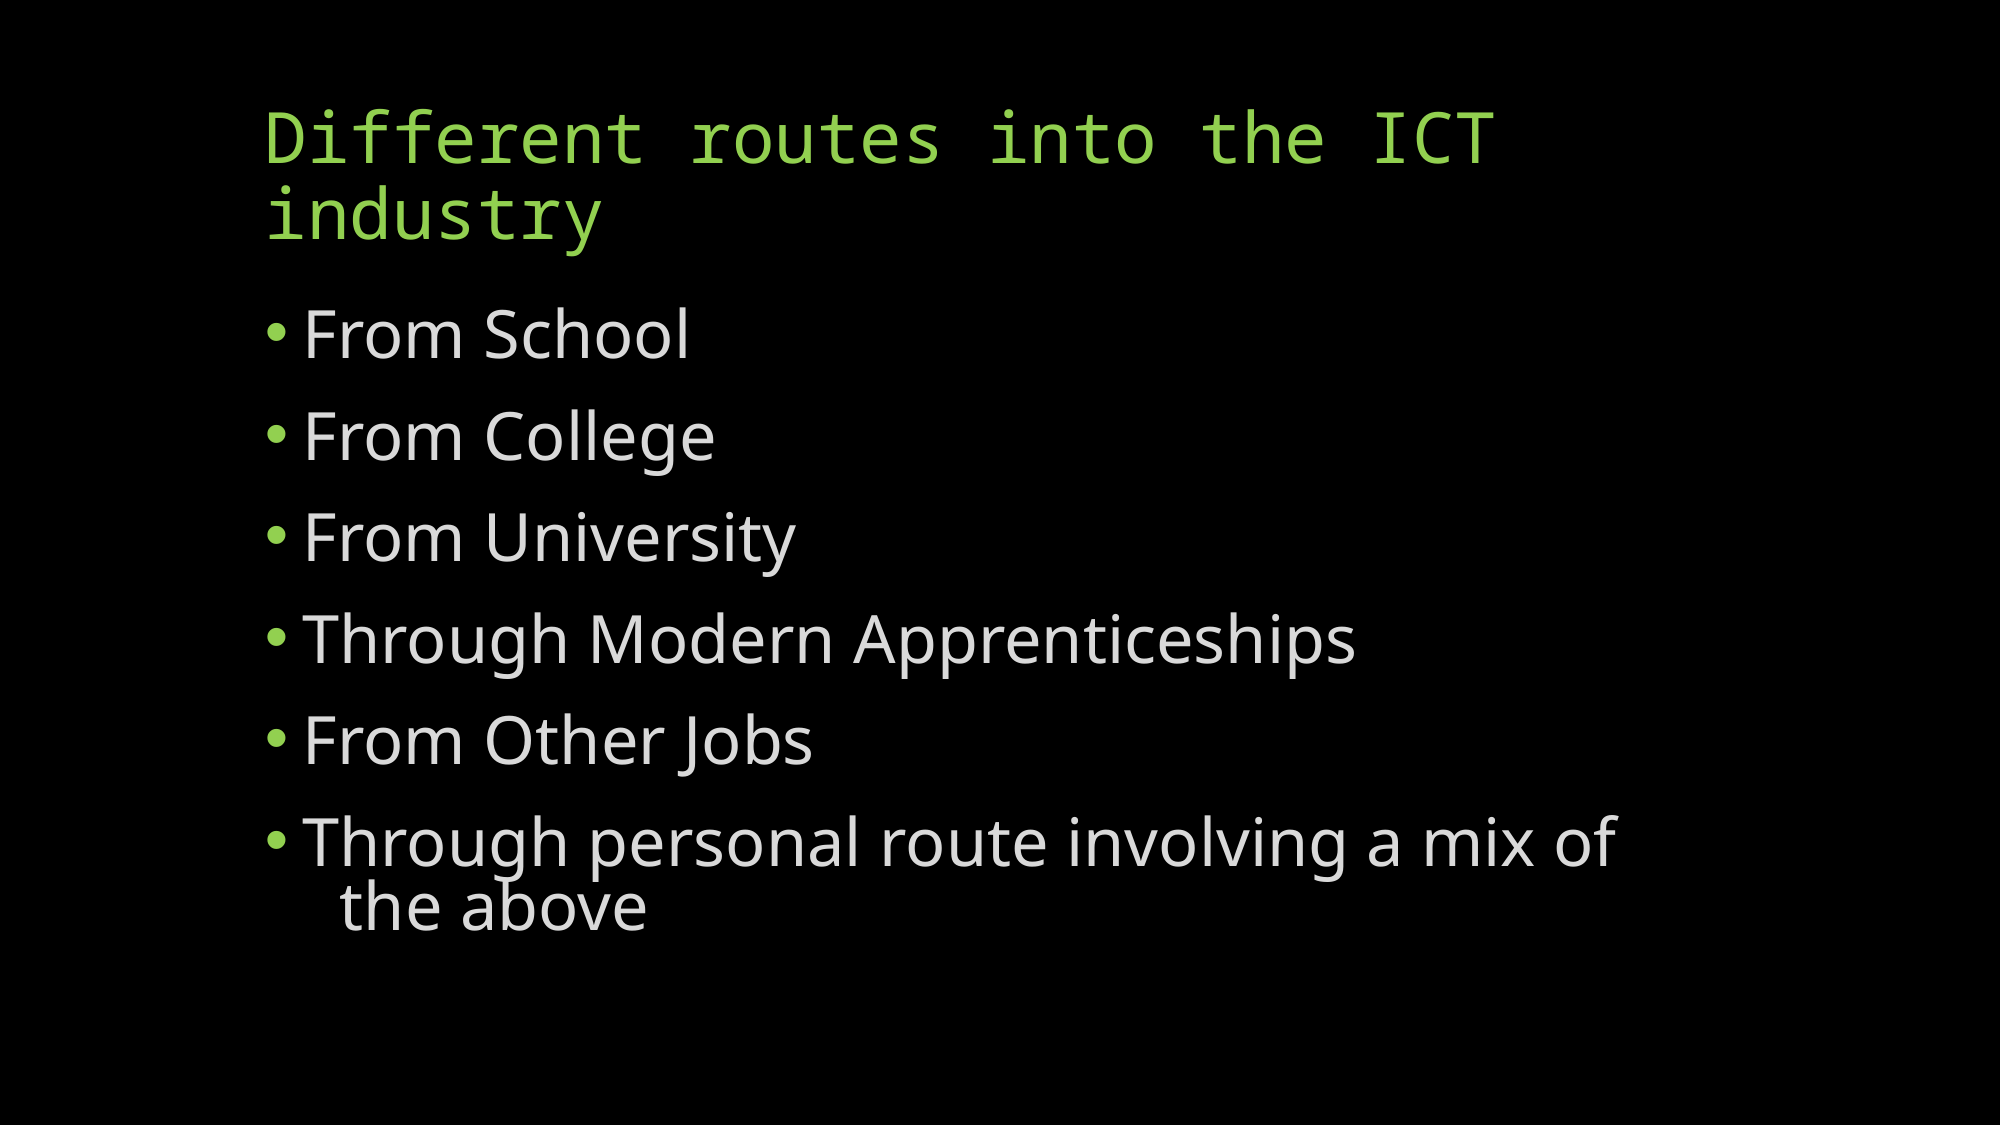

# Different routes into the ICT industry
From School
From College
From University
Through Modern Apprenticeships
From Other Jobs
Through personal route involving a mix of the above